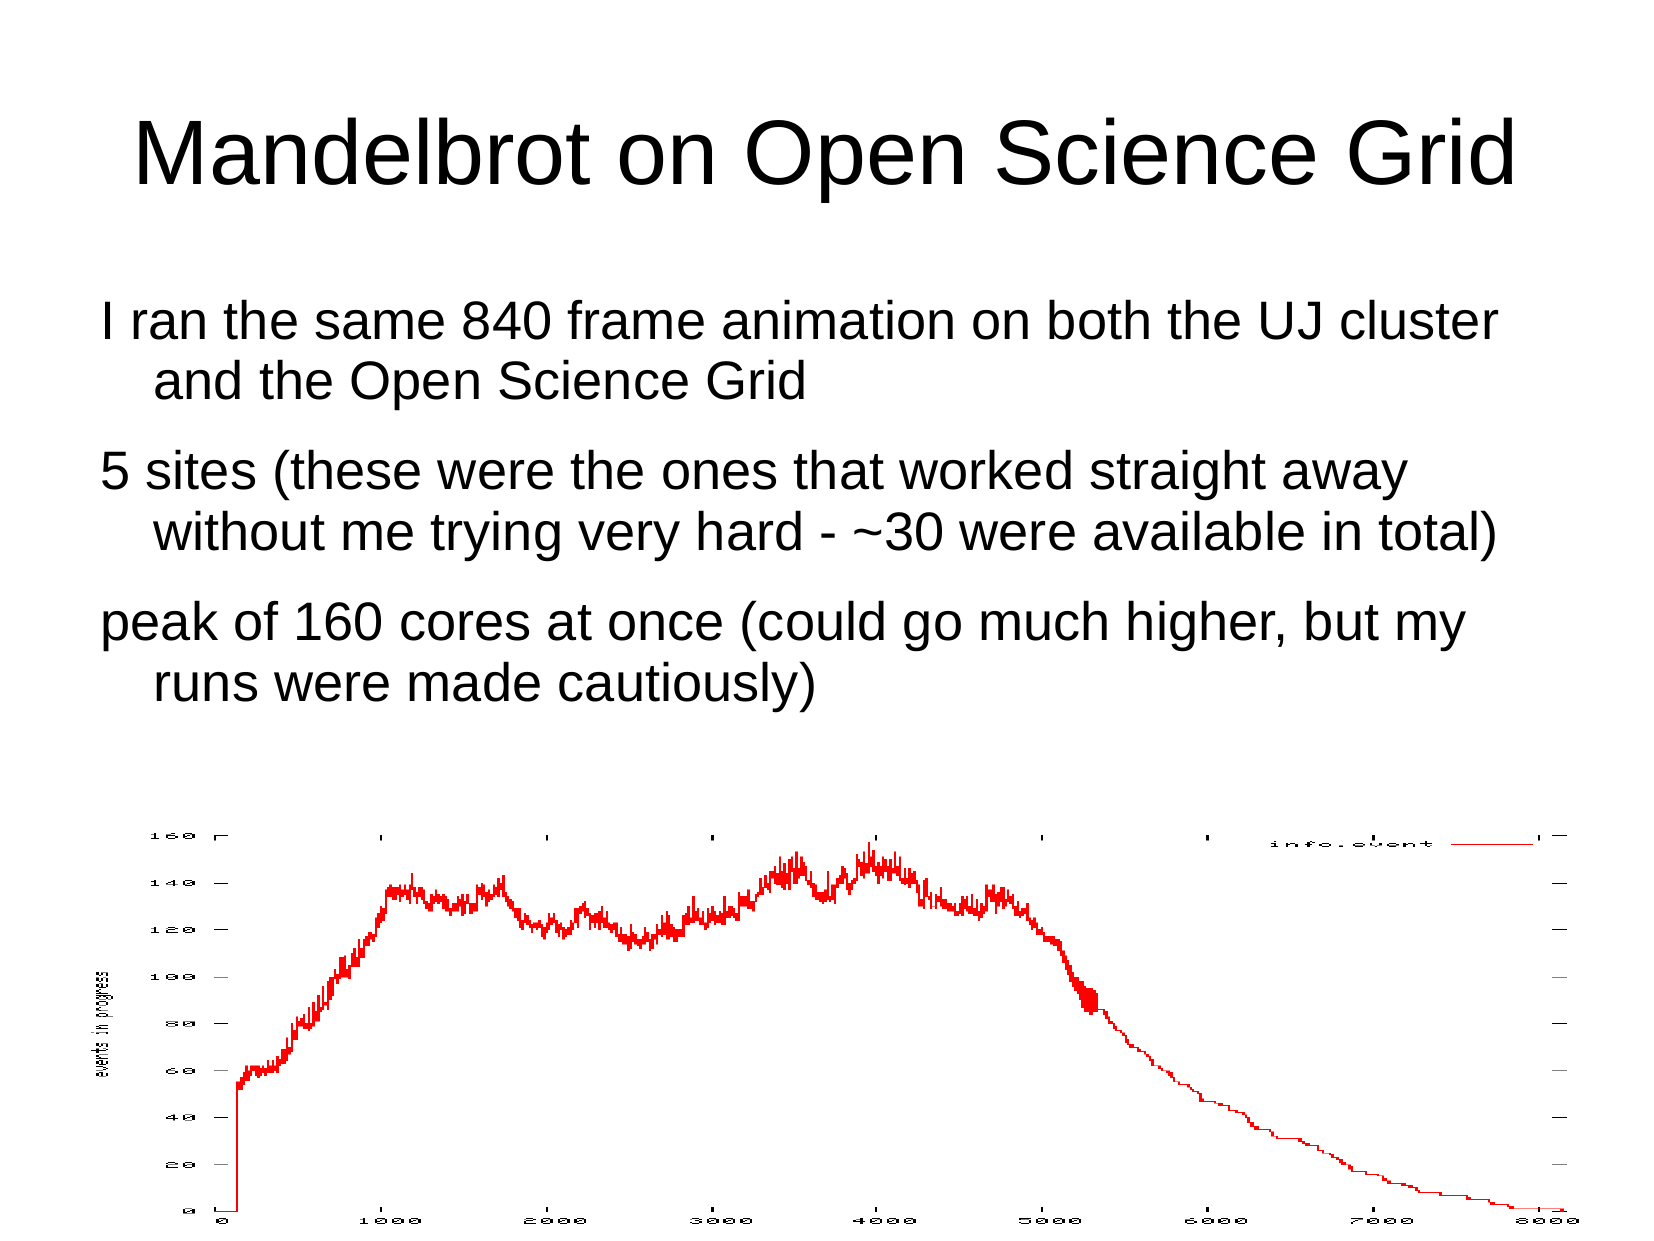

# Mandelbrot on Open Science Grid
I ran the same 840 frame animation on both the UJ cluster and the Open Science Grid
5 sites (these were the ones that worked straight away without me trying very hard - ~30 were available in total)
peak of 160 cores at once (could go much higher, but my runs were made cautiously)